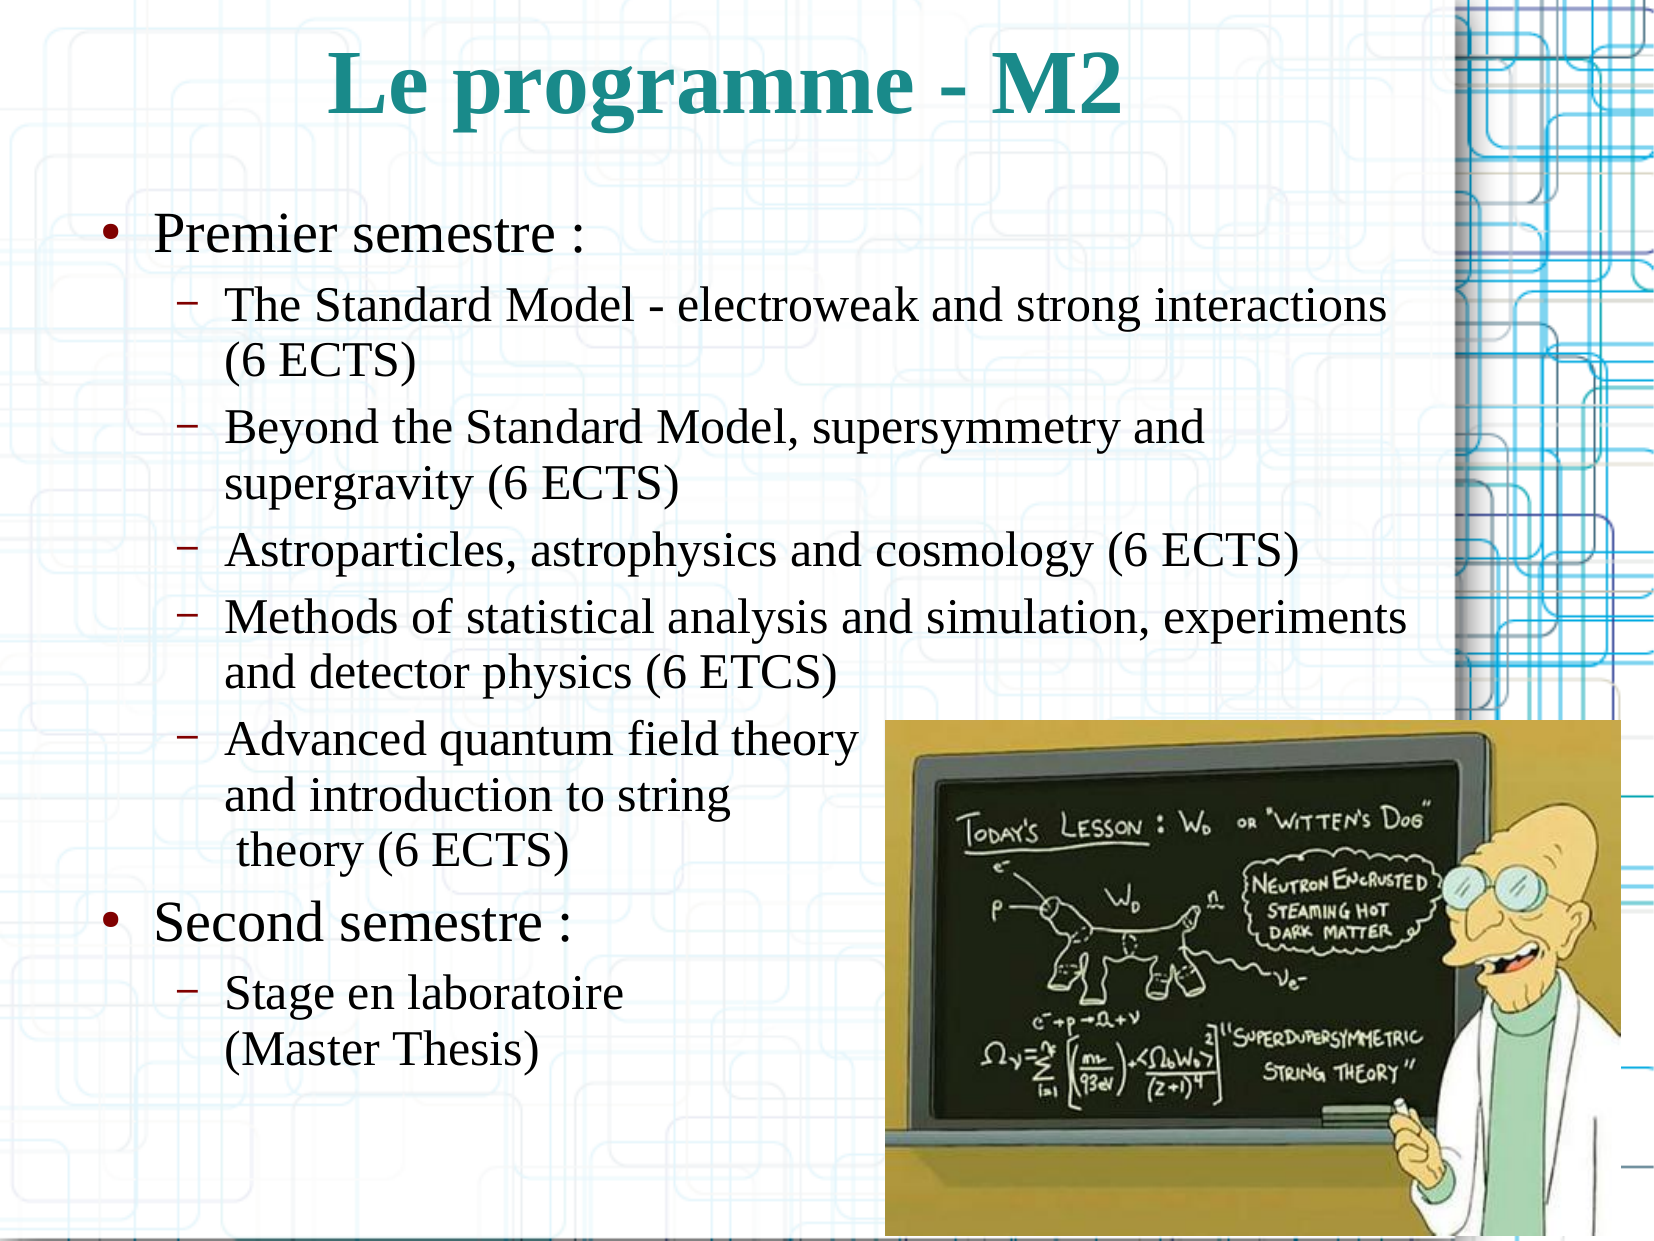

# Le programme - M2
Premier semestre :
The Standard Model - electroweak and strong interactions (6 ECTS)
Beyond the Standard Model, supersymmetry and supergravity (6 ECTS)
Astroparticles, astrophysics and cosmology (6 ECTS)
Methods of statistical analysis and simulation, experiments and detector physics (6 ETCS)
Advanced quantum field theory
and introduction to string
 theory (6 ECTS)
Second semestre :
Stage en laboratoire
(Master Thesis)